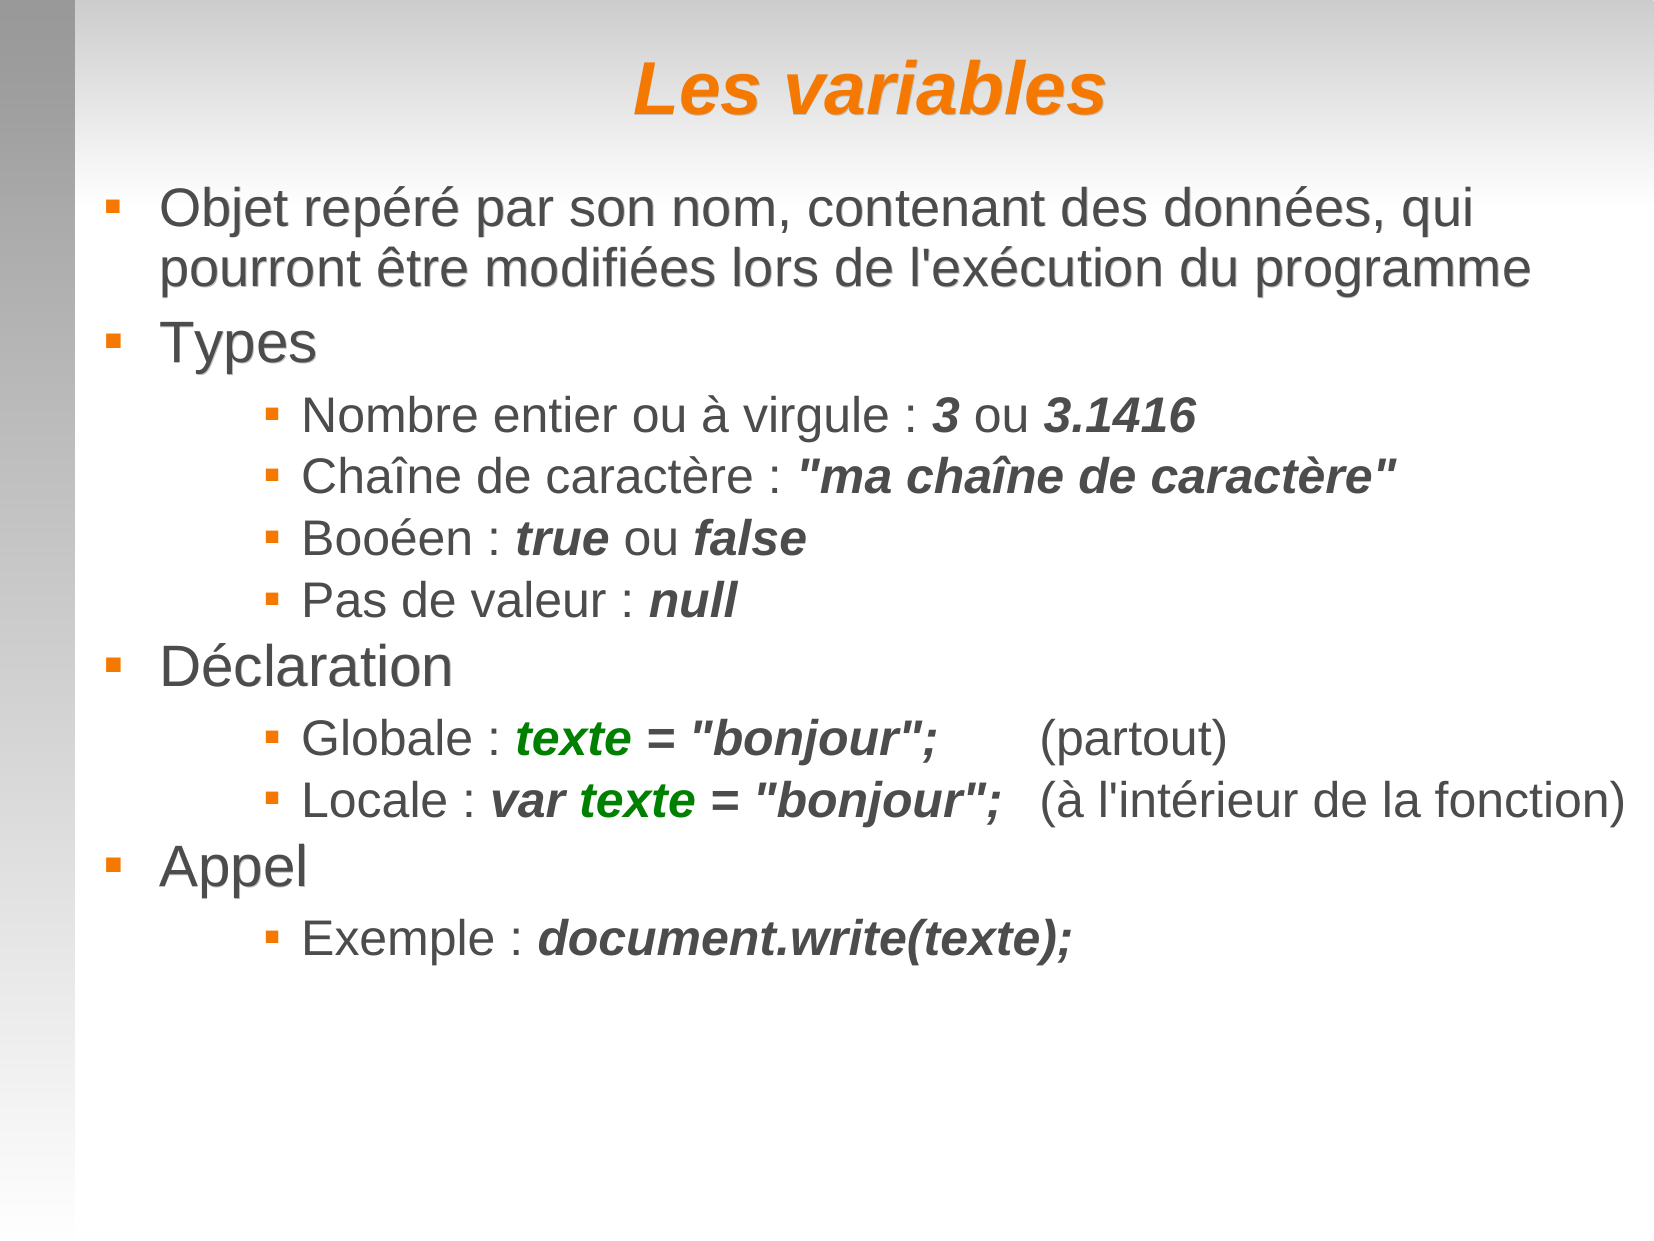

# Les variables
Objet repéré par son nom, contenant des données, qui pourront être modifiées lors de l'exécution du programme
Types
Nombre entier ou à virgule : 3 ou 3.1416
Chaîne de caractère : "ma chaîne de caractère"
Booéen : true ou false
Pas de valeur : null
Déclaration
Globale : texte = "bonjour"; 	(partout)
Locale : var texte = "bonjour";	(à l'intérieur de la fonction)
Appel
Exemple : document.write(texte);